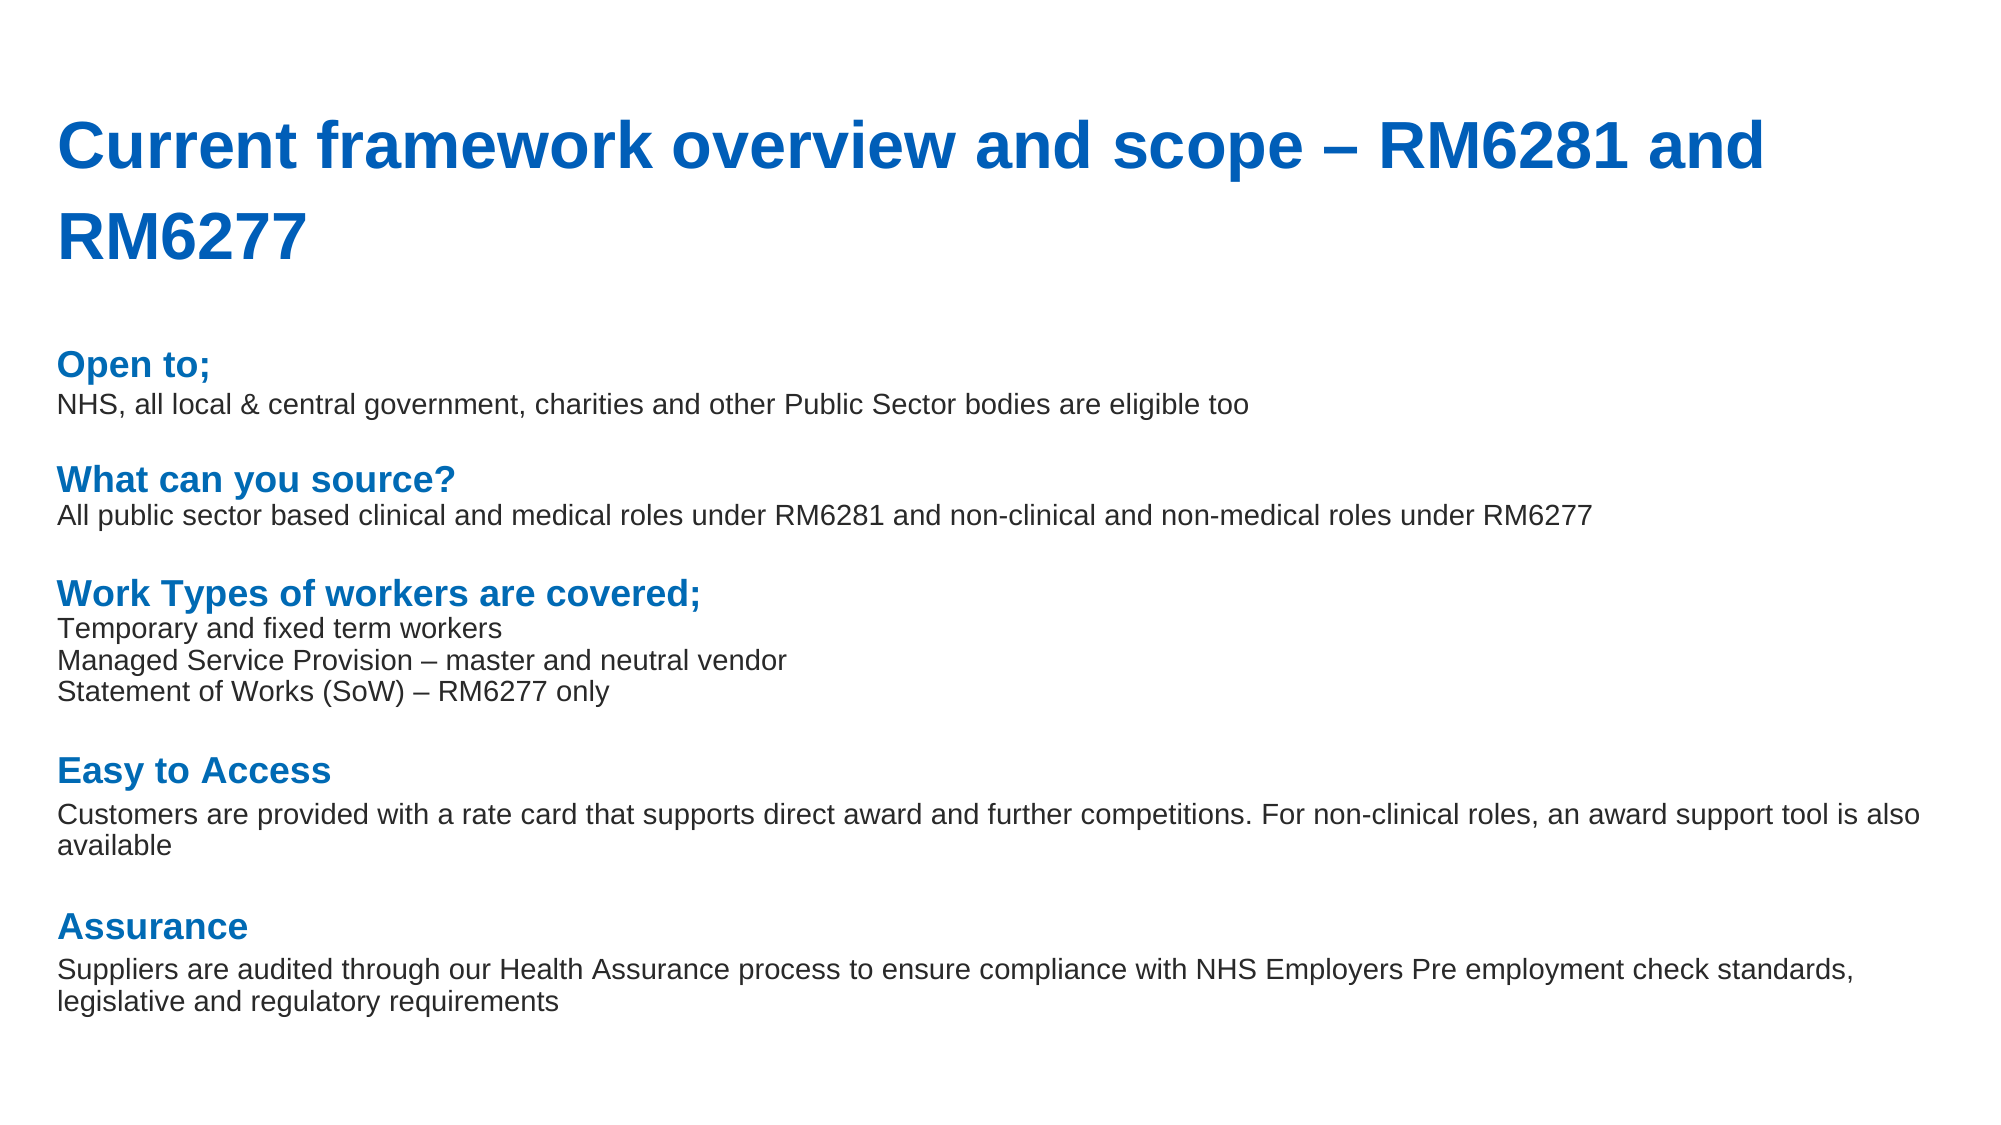

# Current framework overview and scope – RM6281 and RM6277
Open to;
NHS, all local & central government, charities and other Public Sector bodies are eligible too
What can you source?
All public sector based clinical and medical roles under RM6281 and non-clinical and non-medical roles under RM6277
Work Types of workers are covered;
Temporary and fixed term workers
Managed Service Provision – master and neutral vendor
Statement of Works (SoW) – RM6277 only
Easy to Access
Customers are provided with a rate card that supports direct award and further competitions. For non-clinical roles, an award support tool is also available
Assurance
Suppliers are audited through our Health Assurance process to ensure compliance with NHS Employers Pre employment check standards, legislative and regulatory requirements